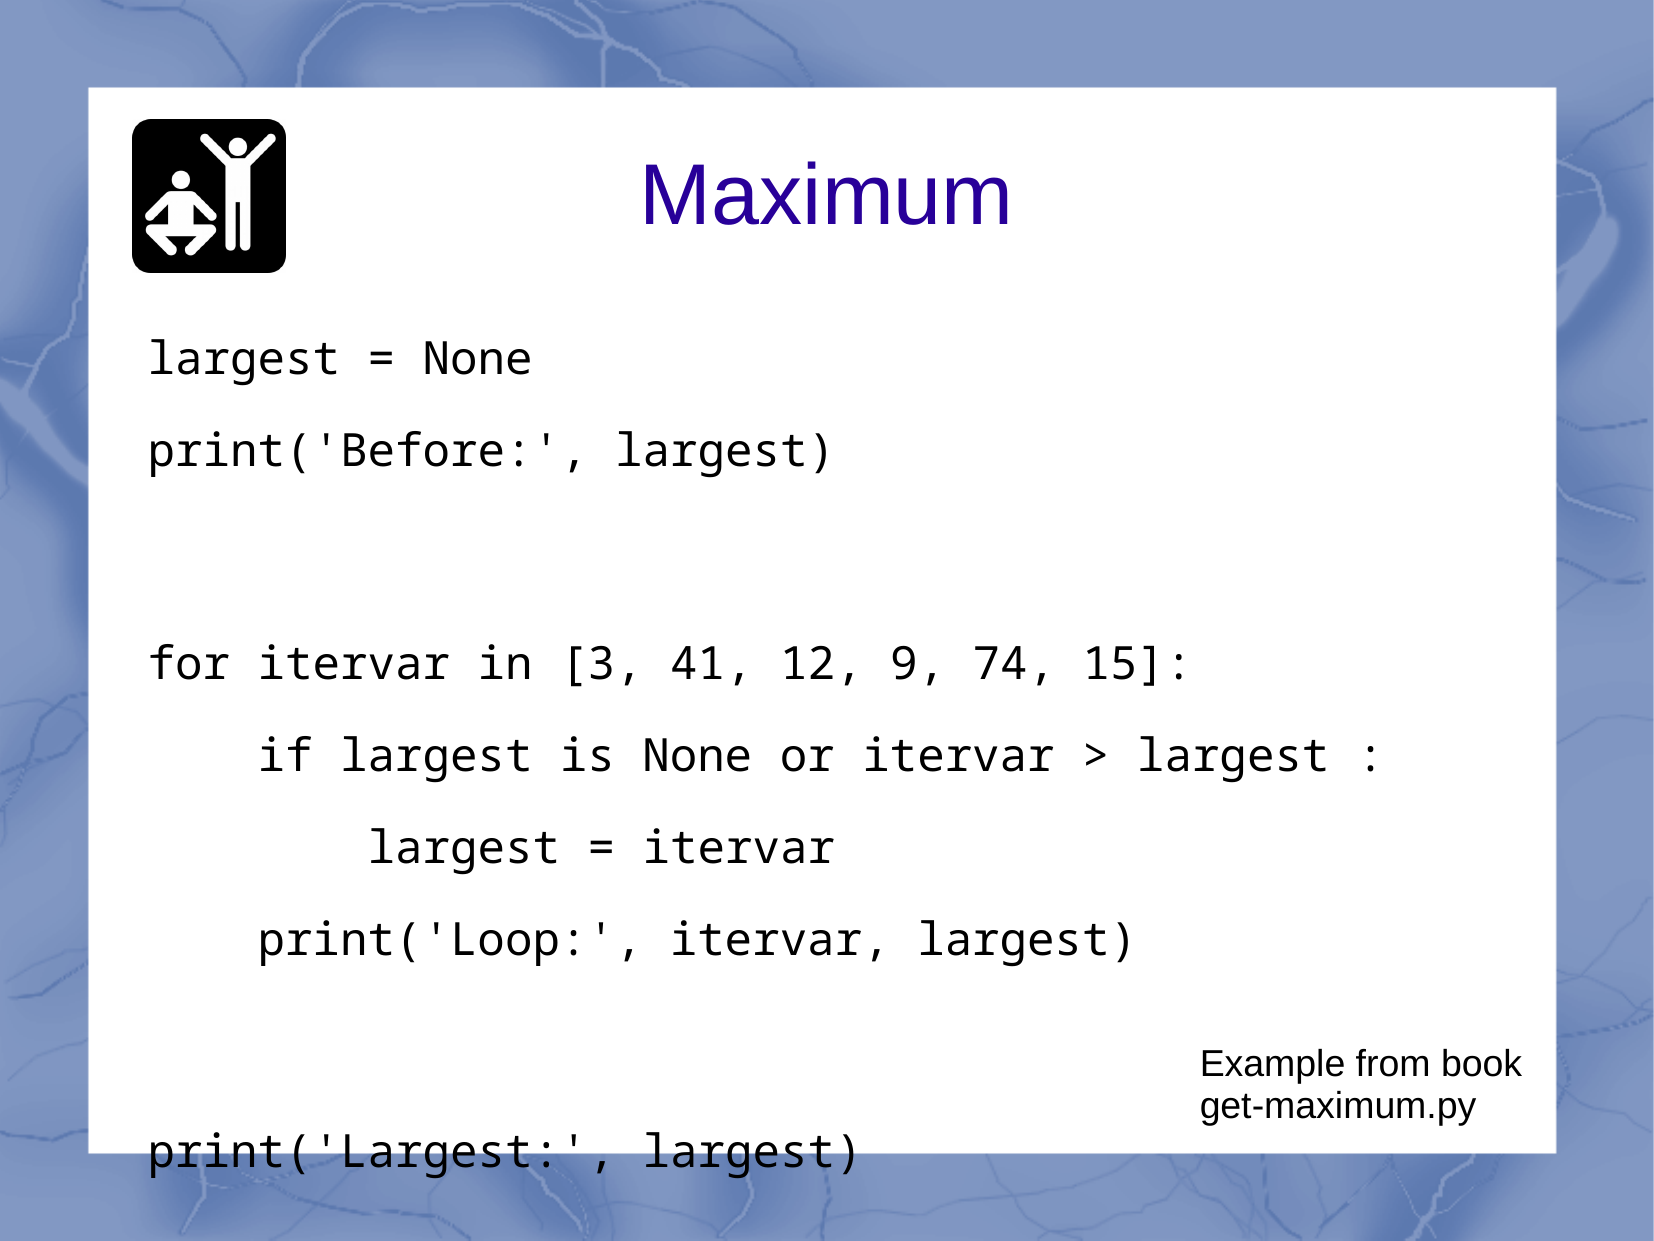

# Maximum
largest = None
print('Before:', largest)
for itervar in [3, 41, 12, 9, 74, 15]:
 if largest is None or itervar > largest :
 largest = itervar
 print('Loop:', itervar, largest)
print('Largest:', largest)
Example from book
get-maximum.py